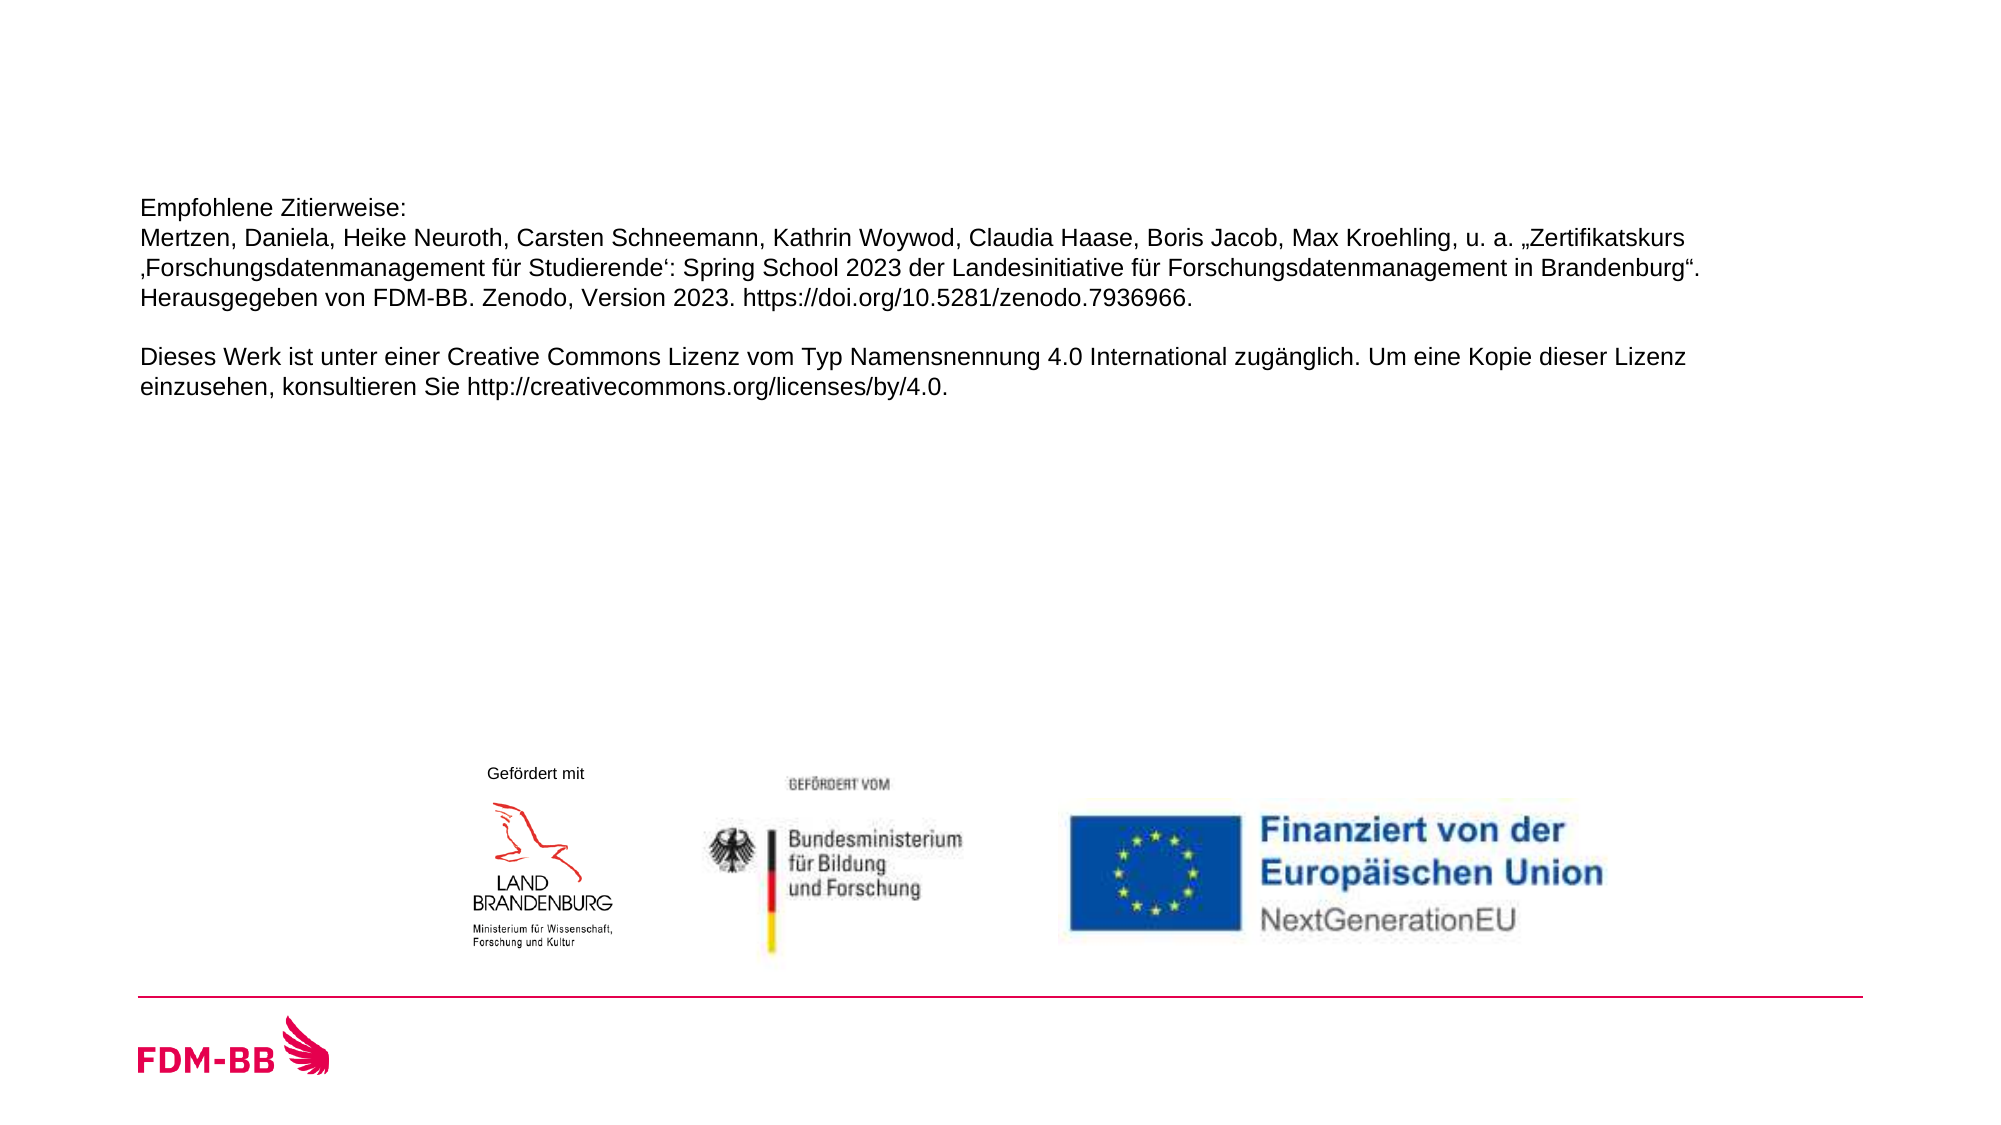

Empfohlene Zitierweise:
Mertzen, Daniela, Heike Neuroth, Carsten Schneemann, Kathrin Woywod, Claudia Haase, Boris Jacob, Max Kroehling, u. a. „Zertifikatskurs ‚Forschungsdatenmanagement für Studierende‘: Spring School 2023 der Landesinitiative für Forschungsdatenmanagement in Brandenburg“. Herausgegeben von FDM-BB. Zenodo, Version 2023. https://doi.org/10.5281/zenodo.7936966.
Dieses Werk ist unter einer Creative Commons Lizenz vom Typ Namensnennung 4.0 International zugänglich. Um eine Kopie dieser Lizenz einzusehen, konsultieren Sie http://creativecommons.org/licenses/by/4.0.
Gefördert mit